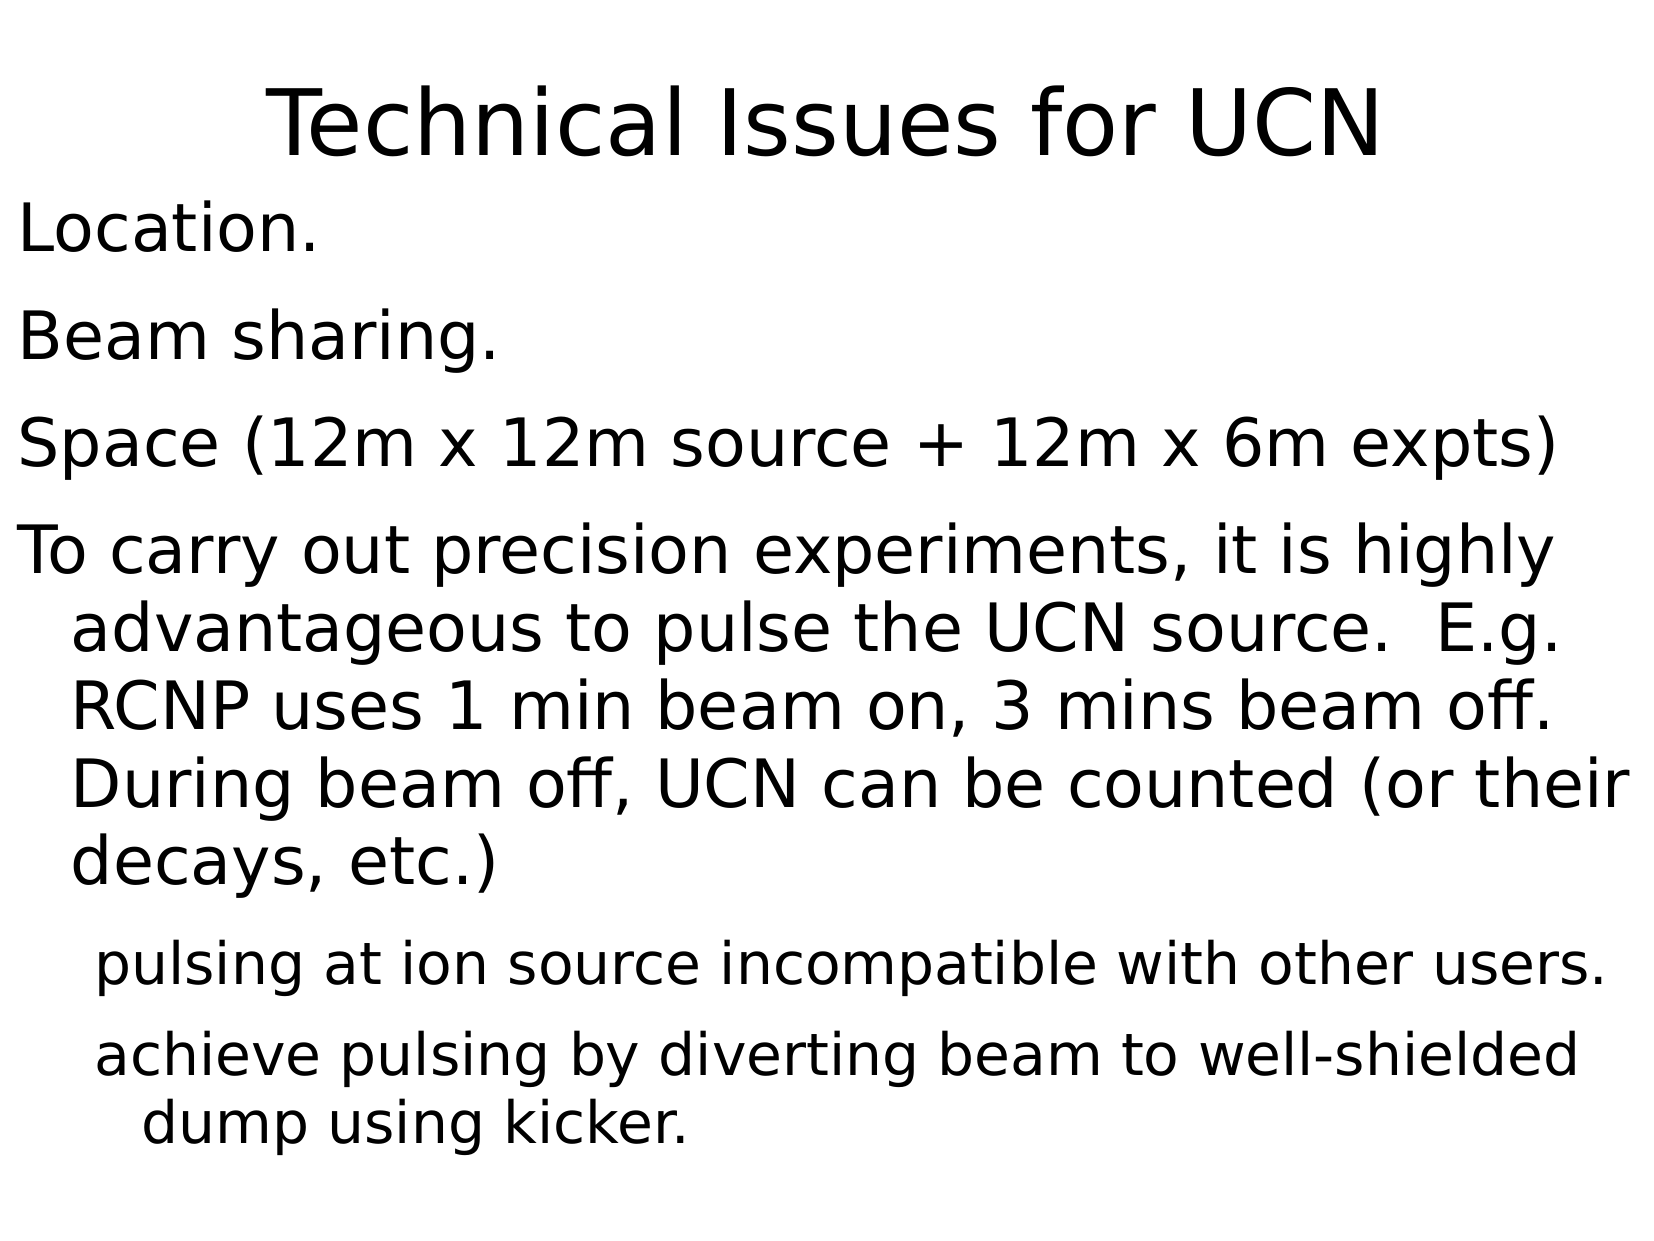

# Technical Issues for UCN
Location.
Beam sharing.
Space (12m x 12m source + 12m x 6m expts)
To carry out precision experiments, it is highly advantageous to pulse the UCN source. E.g. RCNP uses 1 min beam on, 3 mins beam off. During beam off, UCN can be counted (or their decays, etc.)
pulsing at ion source incompatible with other users.
achieve pulsing by diverting beam to well-shielded dump using kicker.